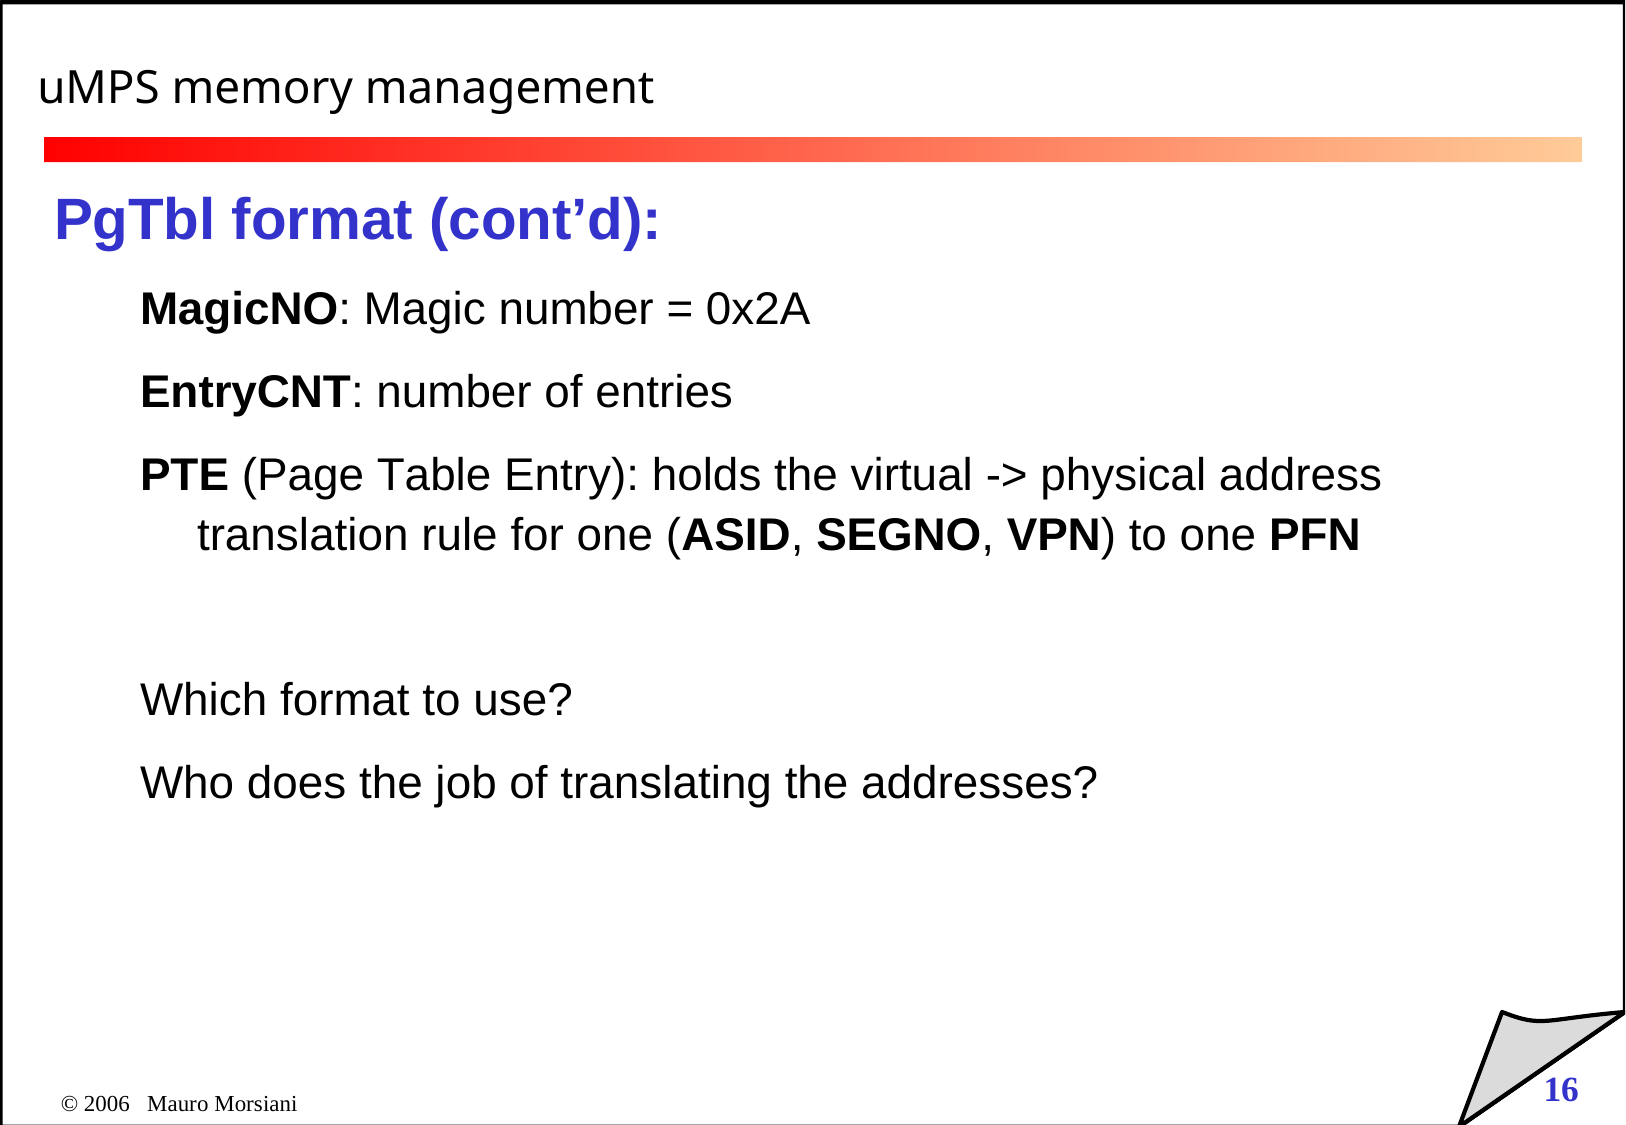

# uMPS memory management
PgTbl format (cont’d):
MagicNO: Magic number = 0x2A
EntryCNT: number of entries
PTE (Page Table Entry): holds the virtual -> physical address translation rule for one (ASID, SEGNO, VPN) to one PFN
Which format to use?
Who does the job of translating the addresses?